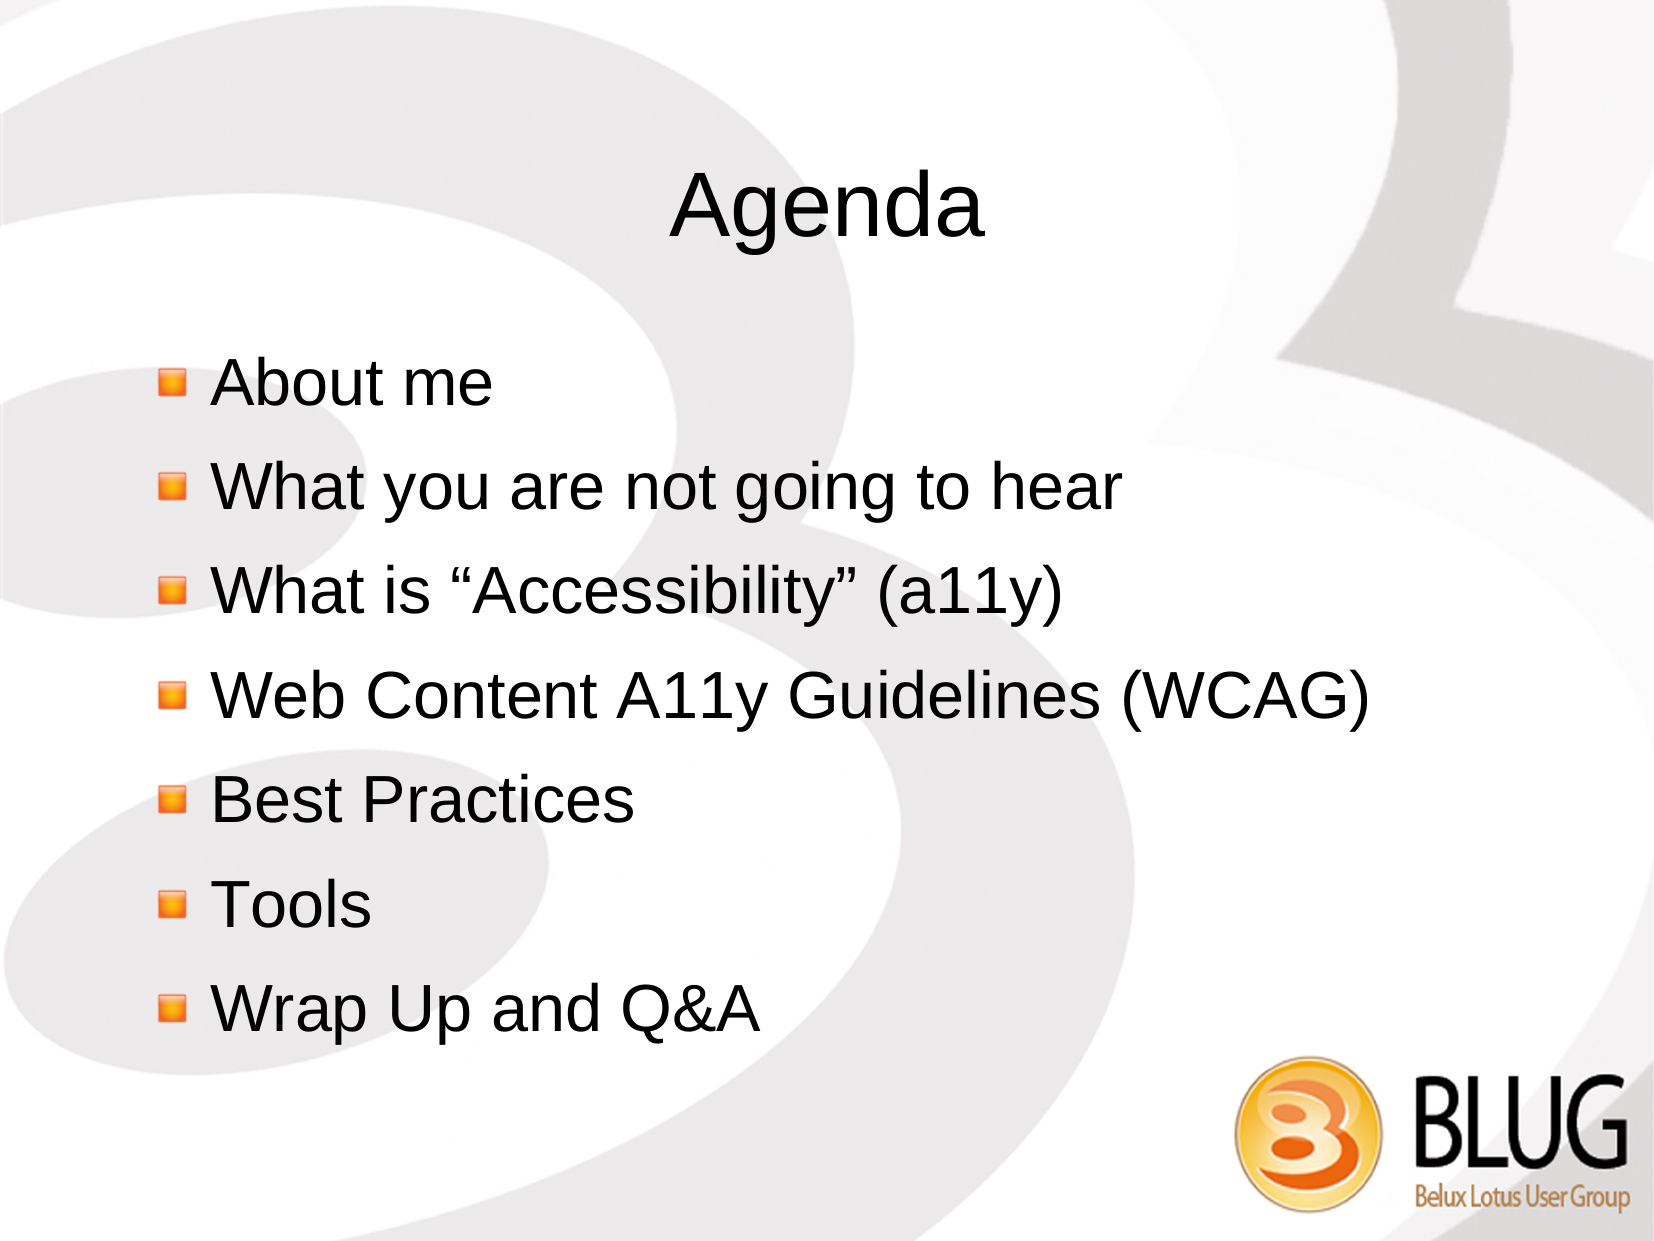

# Agenda
About me
What you are not going to hear
What is “Accessibility” (a11y)
Web Content A11y Guidelines (WCAG)
Best Practices
Tools
Wrap Up and Q&A